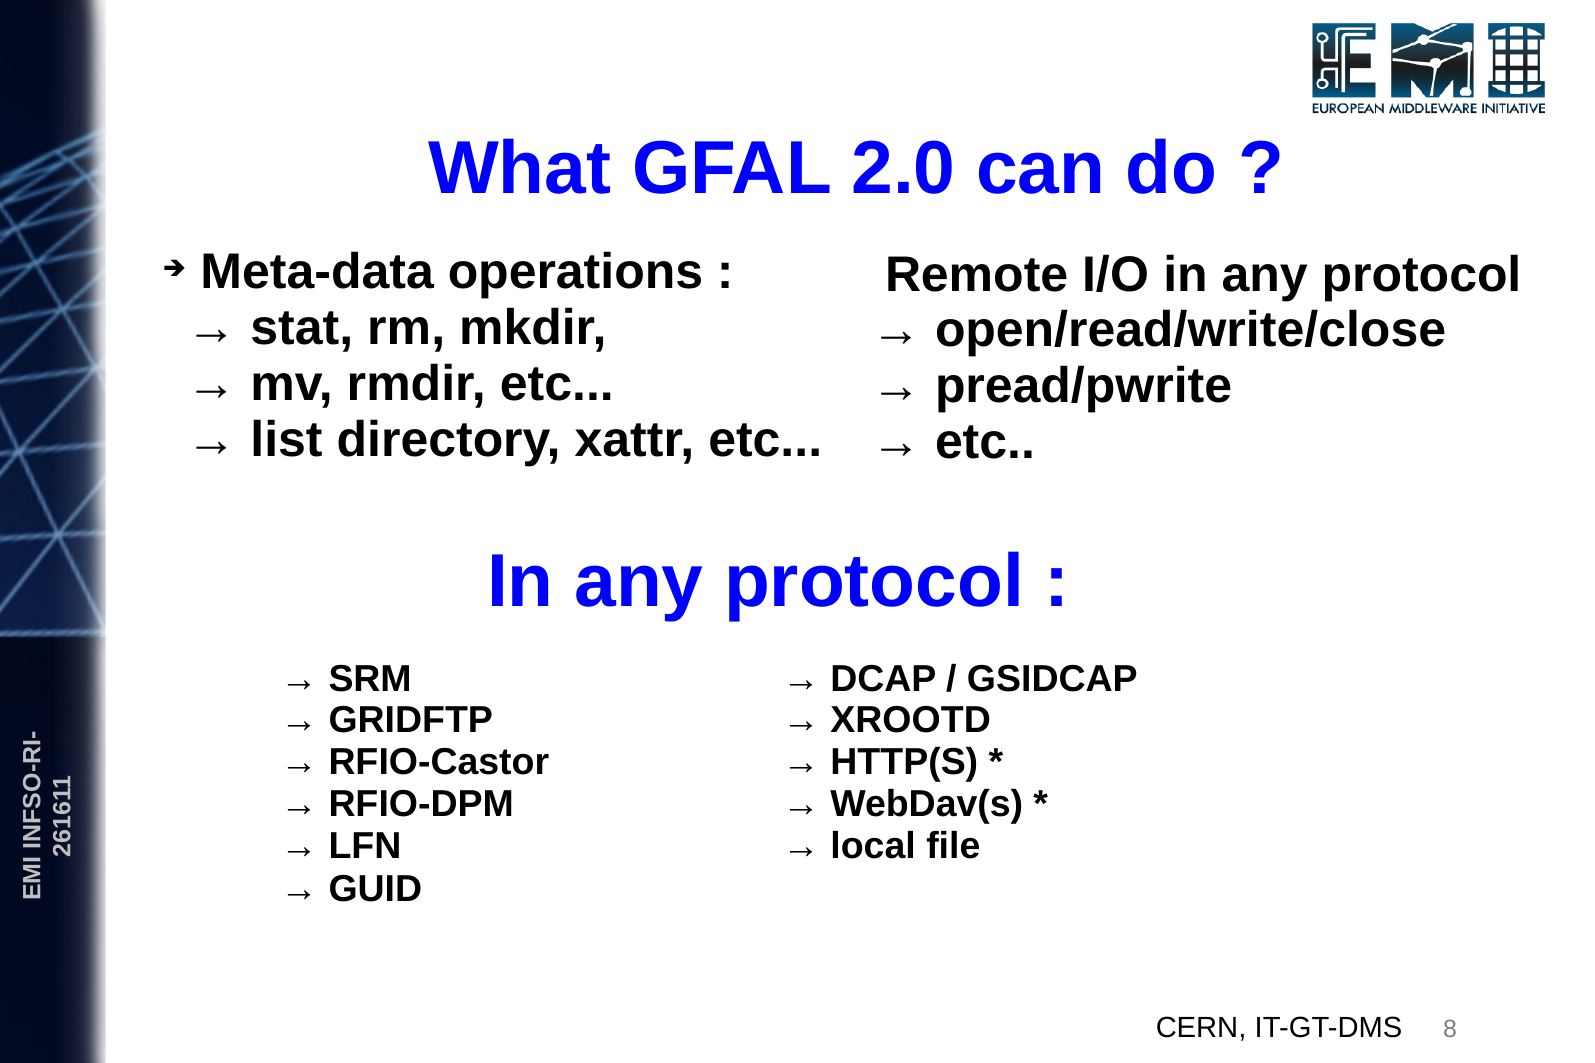

What GFAL 2.0 can do ?
 Meta-data operations :
→ stat, rm, mkdir,
→ mv, rmdir, etc...
→ list directory, xattr, etc...
 Remote I/O in any protocol
→ open/read/write/close
→ pread/pwrite
→ etc..
In any protocol :
→ SRM
→ GRIDFTP
→ RFIO-Castor
→ RFIO-DPM
→ LFN
→ GUID
→ DCAP / GSIDCAP
→ XROOTD
→ HTTP(S) *
→ WebDav(s) *
→ local file
CERN, IT-GT-DMS
8